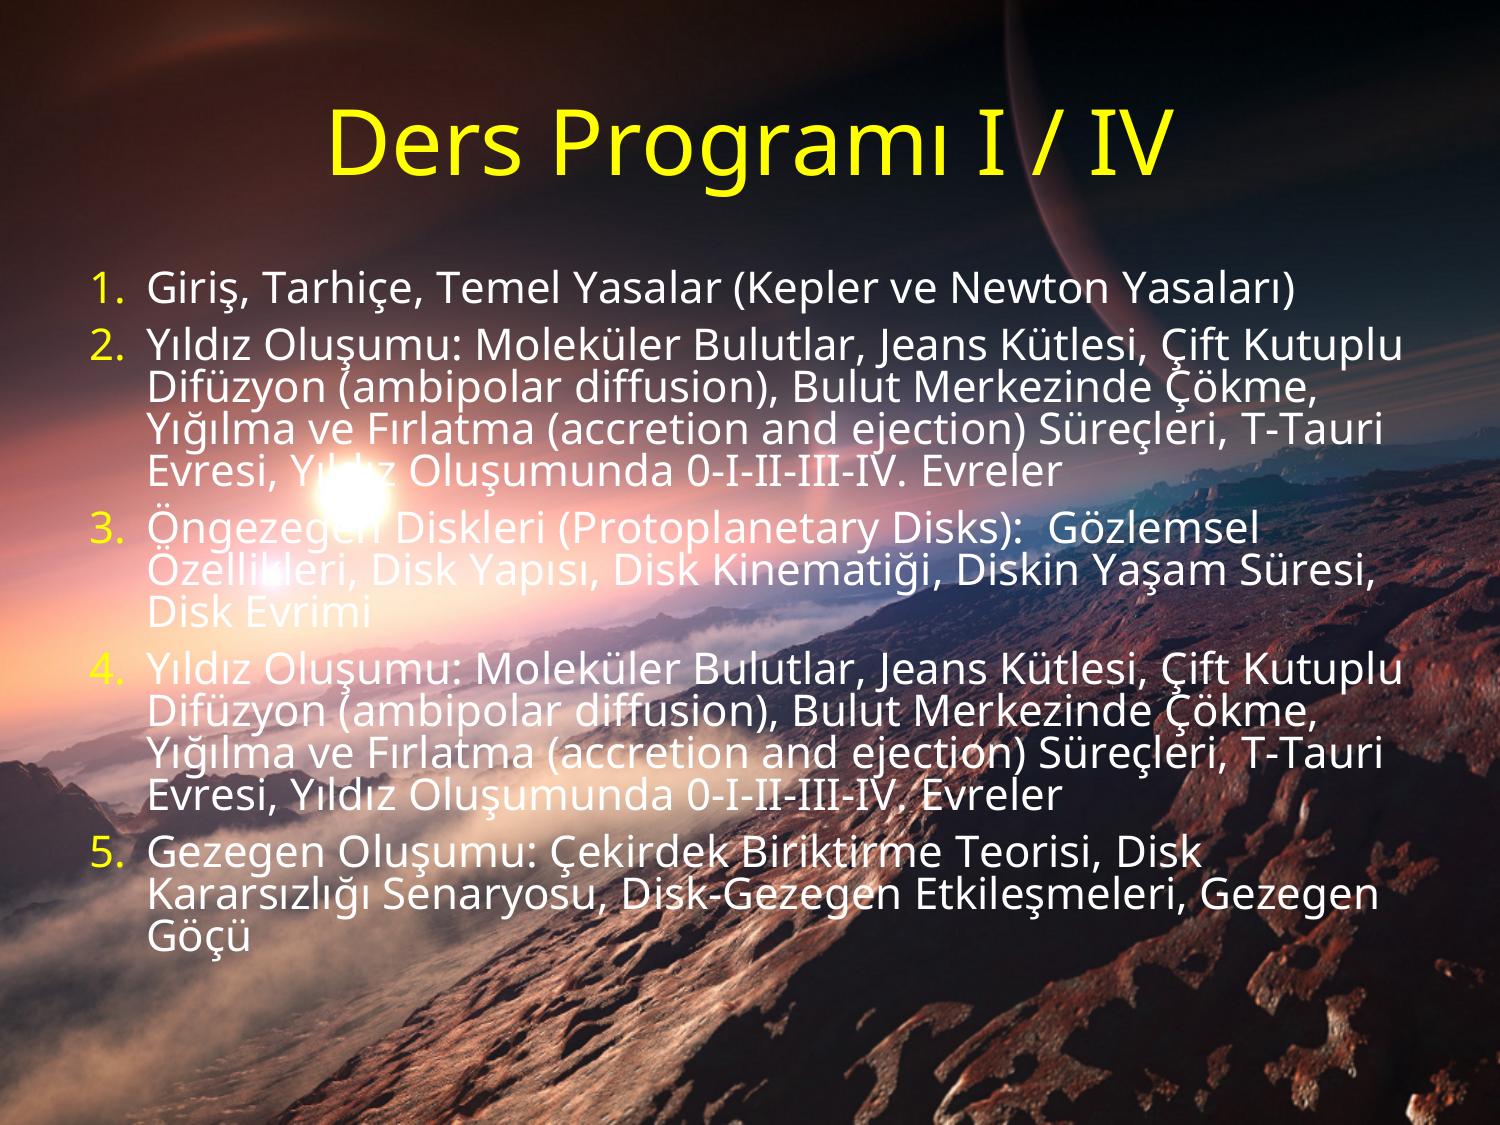

# Ders Programı I / IV
Giriş, Tarhiçe, Temel Yasalar (Kepler ve Newton Yasaları)
Yıldız Oluşumu: Moleküler Bulutlar, Jeans Kütlesi, Çift Kutuplu Difüzyon (ambipolar diffusion), Bulut Merkezinde Çökme, Yığılma ve Fırlatma (accretion and ejection) Süreçleri, T-Tauri Evresi, Yıldız Oluşumunda 0-I-II-III-IV. Evreler
Öngezegen Diskleri (Protoplanetary Disks): Gözlemsel Özellikleri, Disk Yapısı, Disk Kinematiği, Diskin Yaşam Süresi, Disk Evrimi
Yıldız Oluşumu: Moleküler Bulutlar, Jeans Kütlesi, Çift Kutuplu Difüzyon (ambipolar diffusion), Bulut Merkezinde Çökme, Yığılma ve Fırlatma (accretion and ejection) Süreçleri, T-Tauri Evresi, Yıldız Oluşumunda 0-I-II-III-IV. Evreler
Gezegen Oluşumu: Çekirdek Biriktirme Teorisi, Disk Kararsızlığı Senaryosu, Disk-Gezegen Etkileşmeleri, Gezegen Göçü